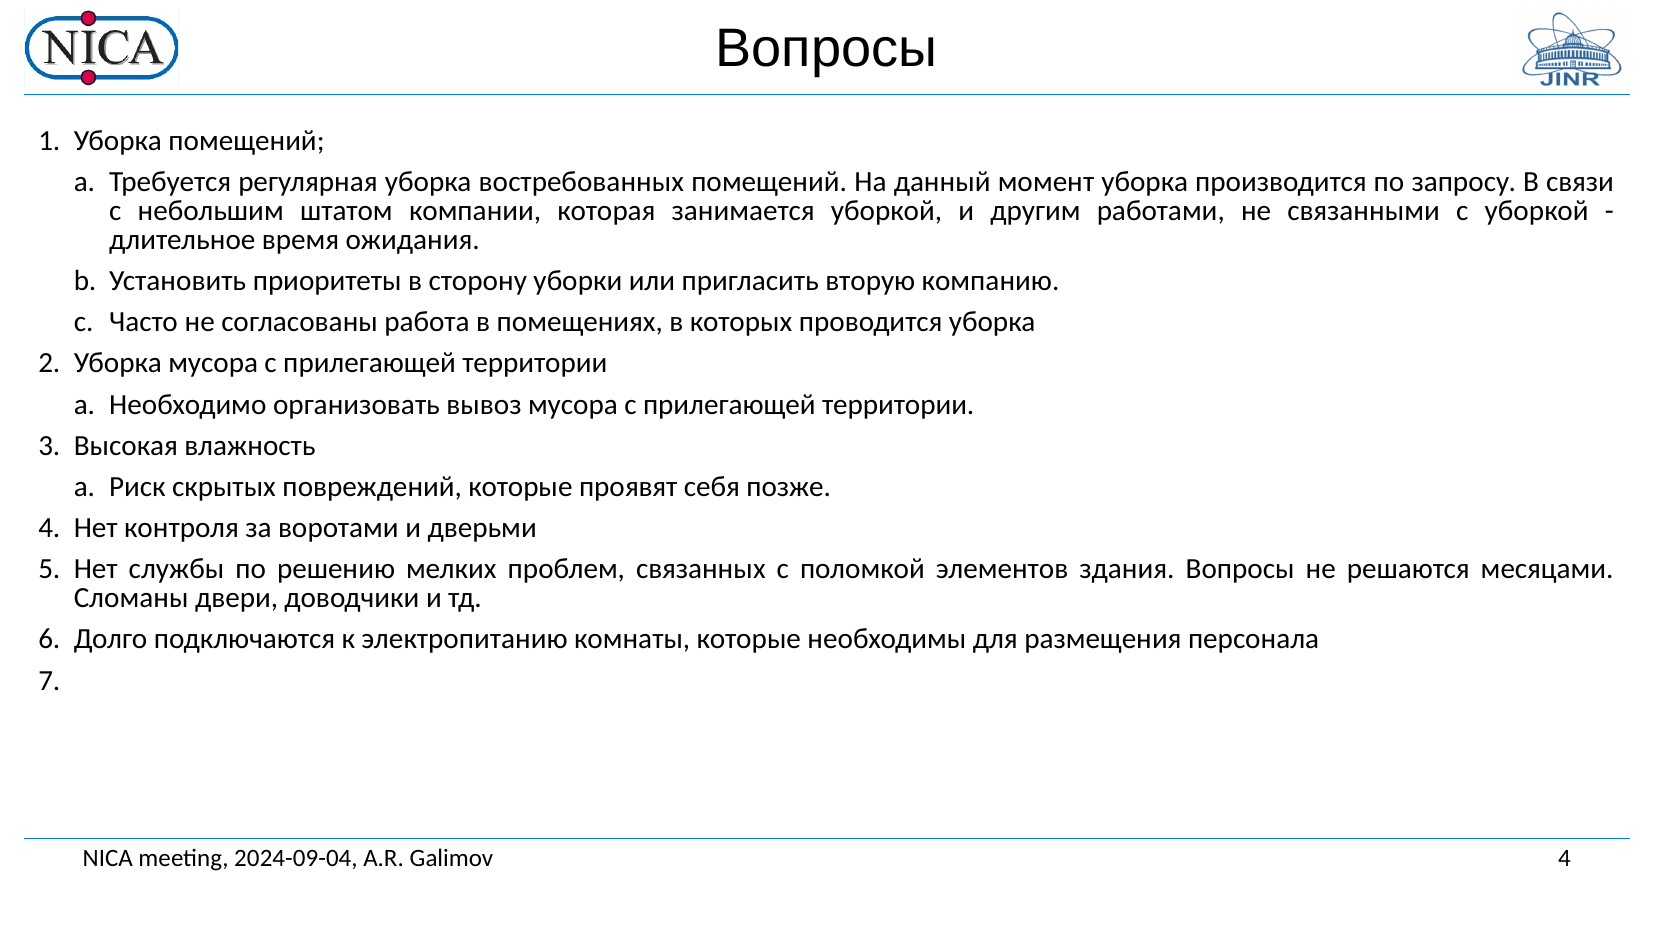

# Вопросы
Уборка помещений;
Требуется регулярная уборка востребованных помещений. На данный момент уборка производится по запросу. В связи с небольшим штатом компании, которая занимается уборкой, и другим работами, не связанными с уборкой - длительное время ожидания.
Установить приоритеты в сторону уборки или пригласить вторую компанию.
Часто не согласованы работа в помещениях, в которых проводится уборка
Уборка мусора с прилегающей территории
Необходимо организовать вывоз мусора с прилегающей территории.
Высокая влажность
Риск скрытых повреждений, которые проявят себя позже.
Нет контроля за воротами и дверьми
Нет службы по решению мелких проблем, связанных с поломкой элементов здания. Вопросы не решаются месяцами. Сломаны двери, доводчики и тд.
Долго подключаются к электропитанию комнаты, которые необходимы для размещения персонала
NICA meeting, 2024-09-04, A.R. Galimov
4